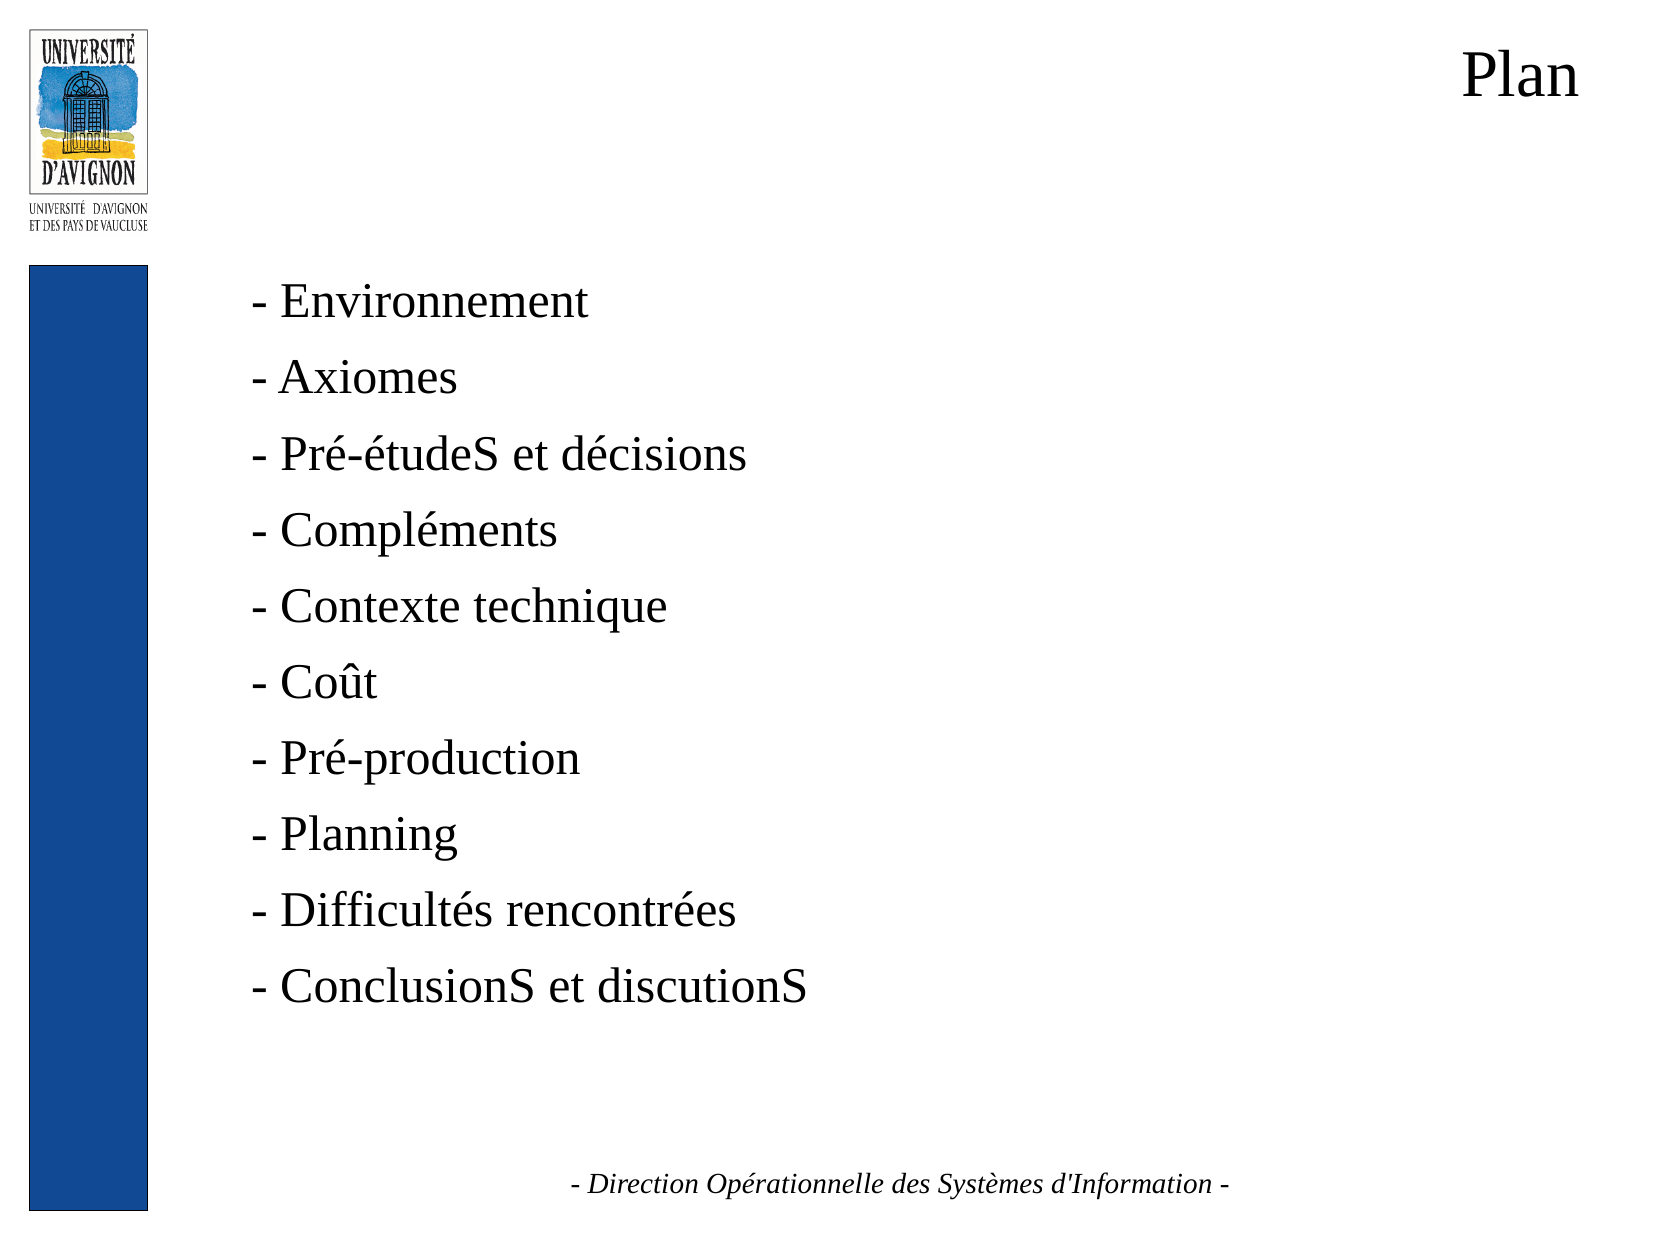

Plan
- Environnement
- Axiomes
- Pré-étudeS et décisions
- Compléments
- Contexte technique
- Coût
- Pré-production
- Planning
- Difficultés rencontrées
- ConclusionS et discutionS
- Direction Opérationnelle des Systèmes d'Information -